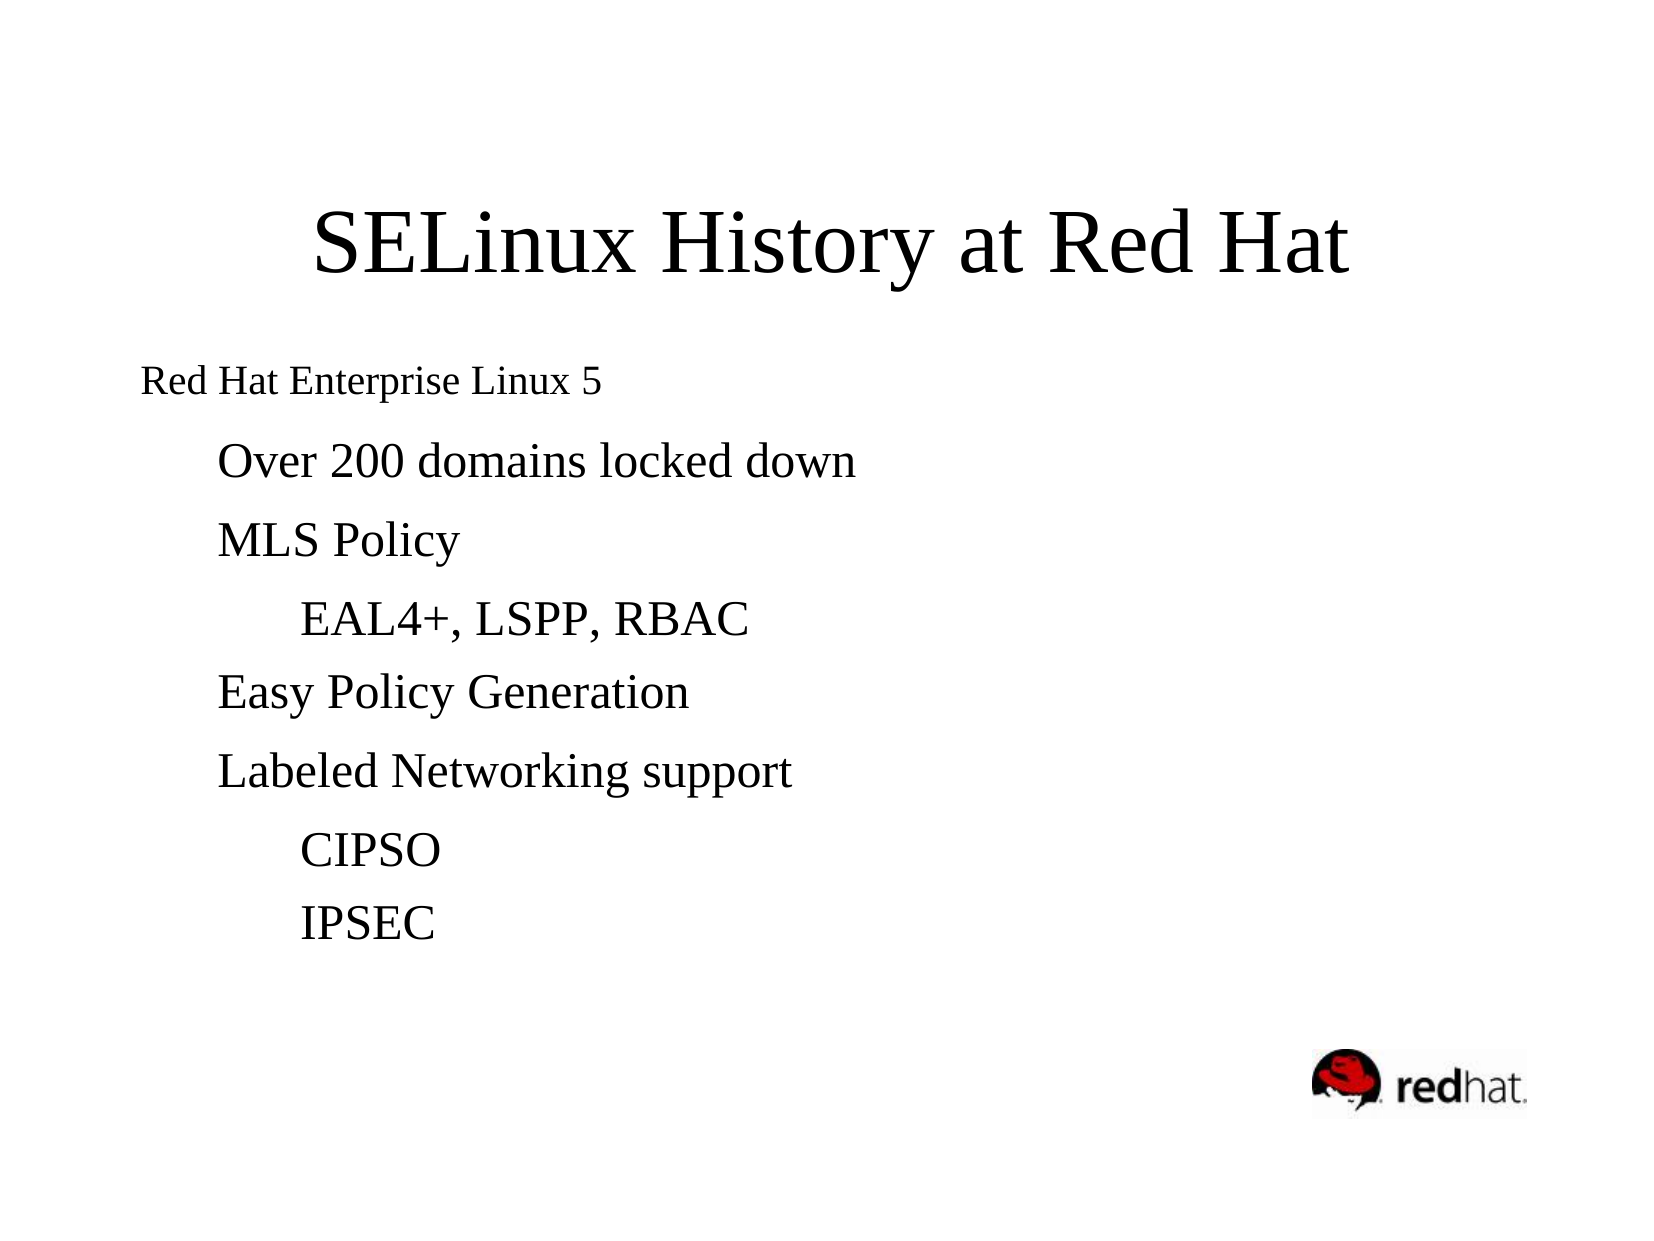

# SELinux History at Red Hat
Red Hat Enterprise Linux 5
Over 200 domains locked down
MLS Policy
EAL4+, LSPP, RBAC
Easy Policy Generation
Labeled Networking support
CIPSO
IPSEC